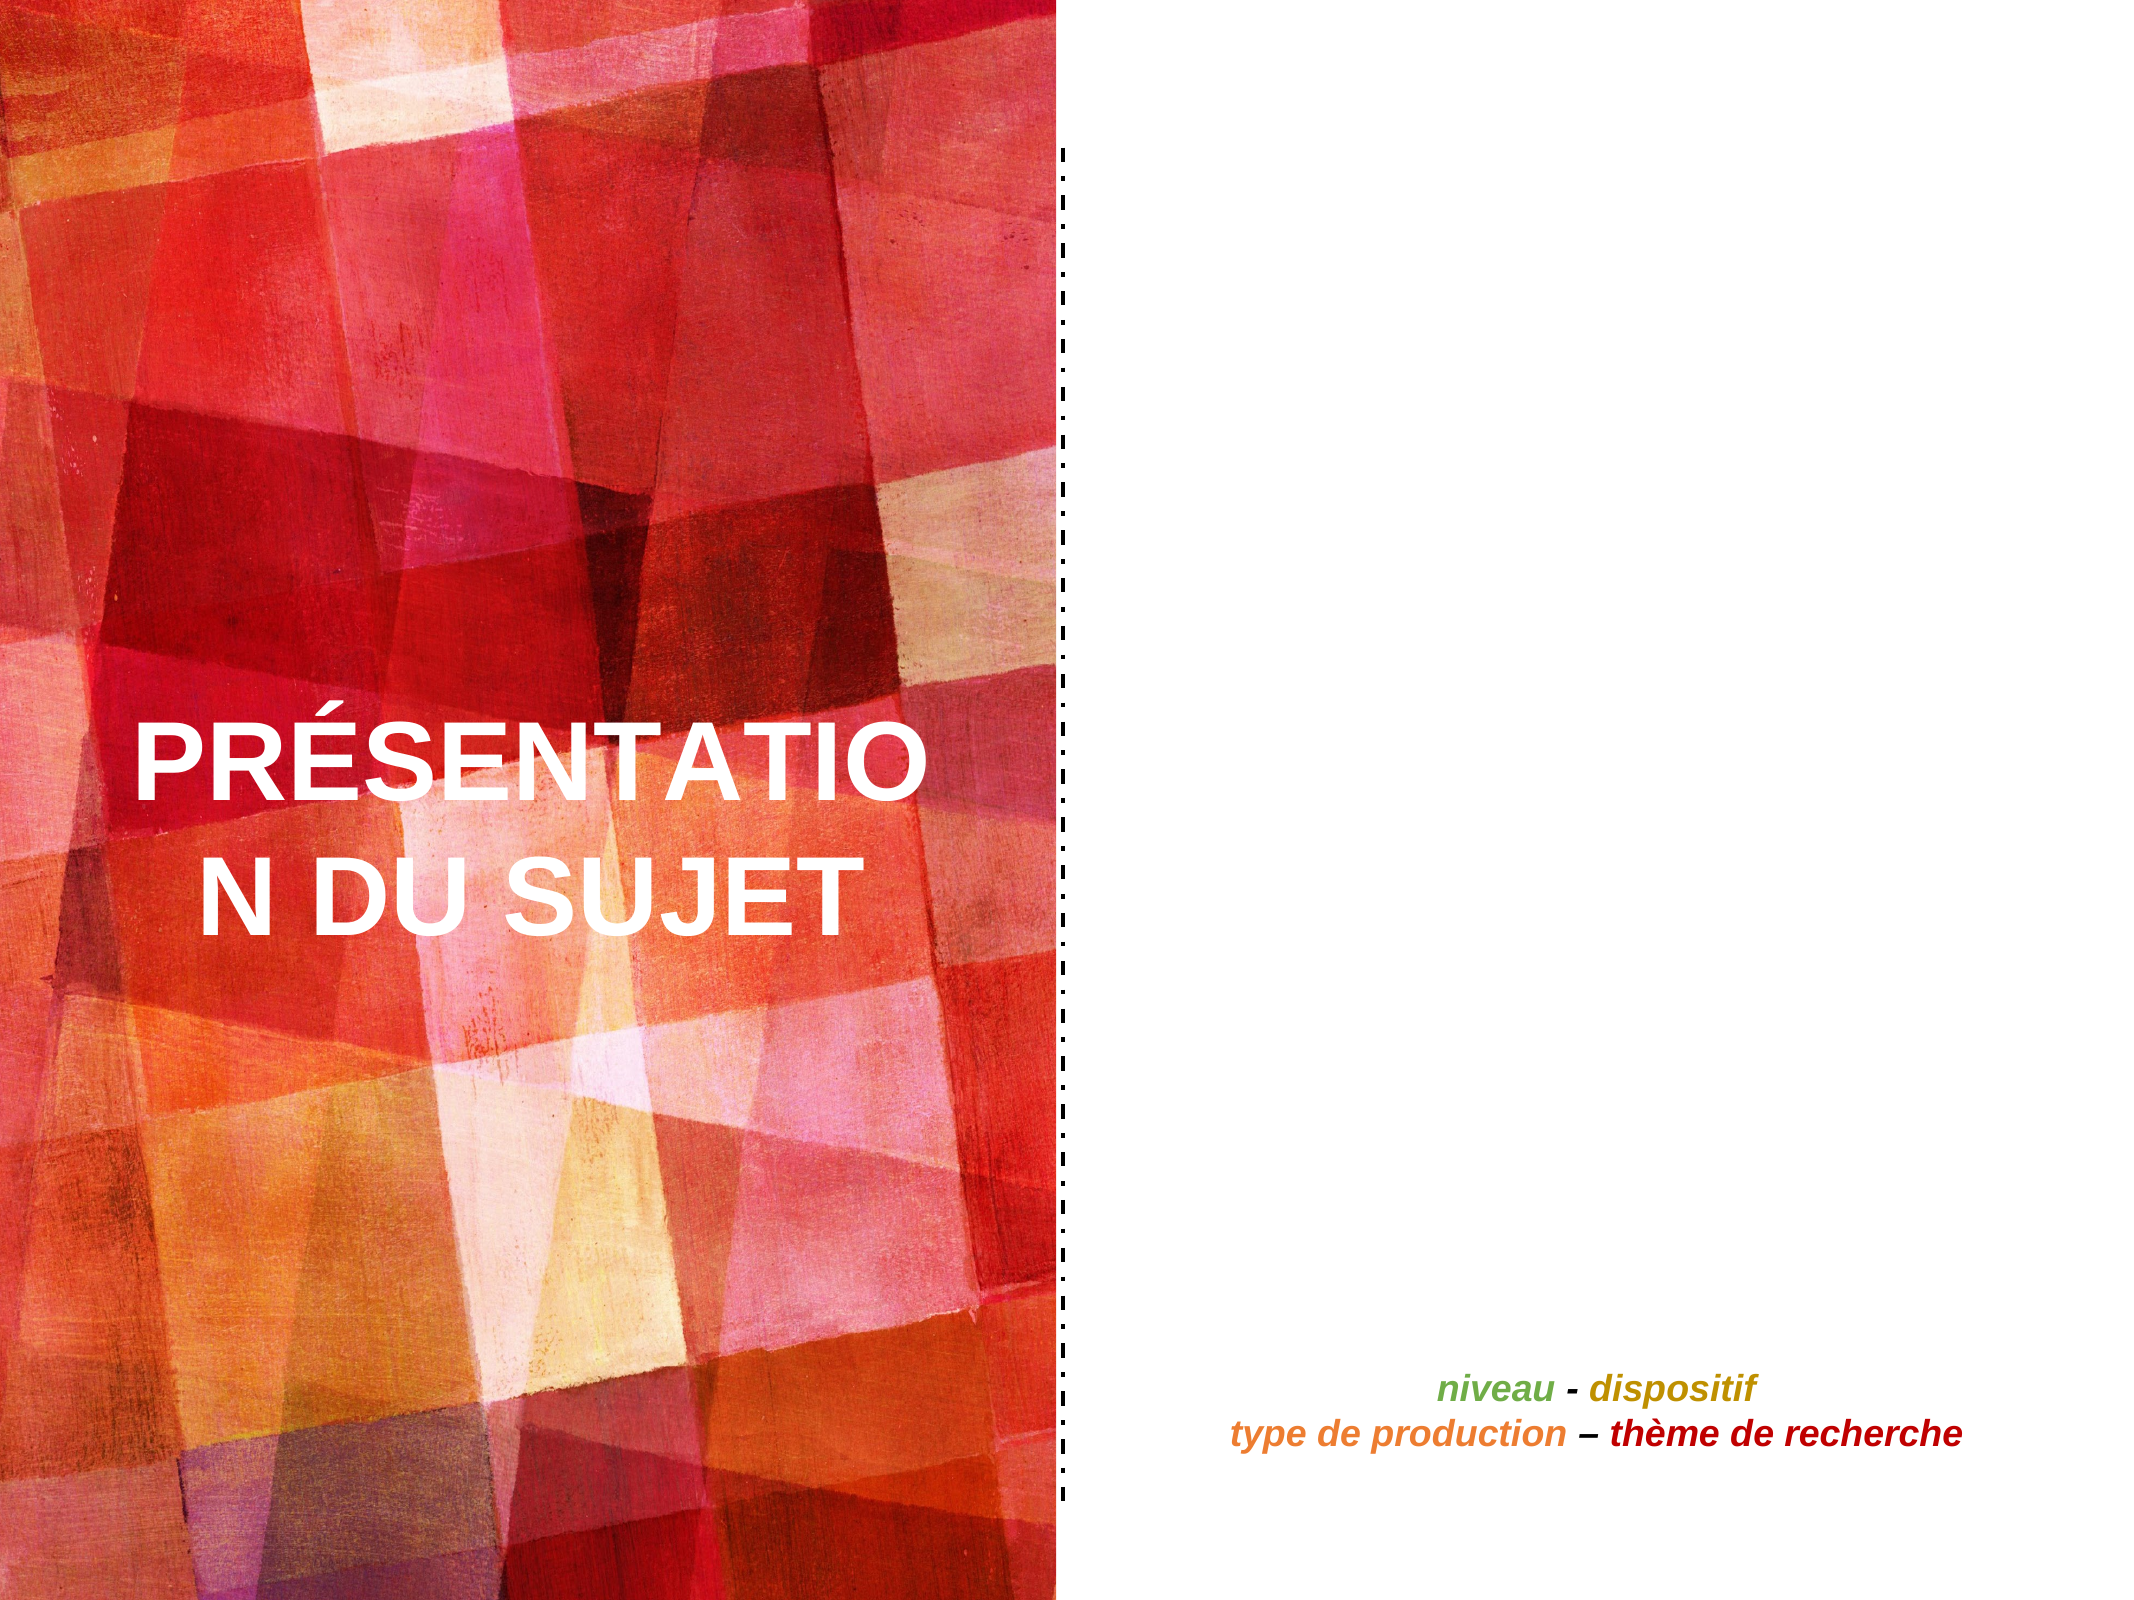

PRÉSENTATION DU SUJET
niveau - dispositif
type de production – thème de recherche